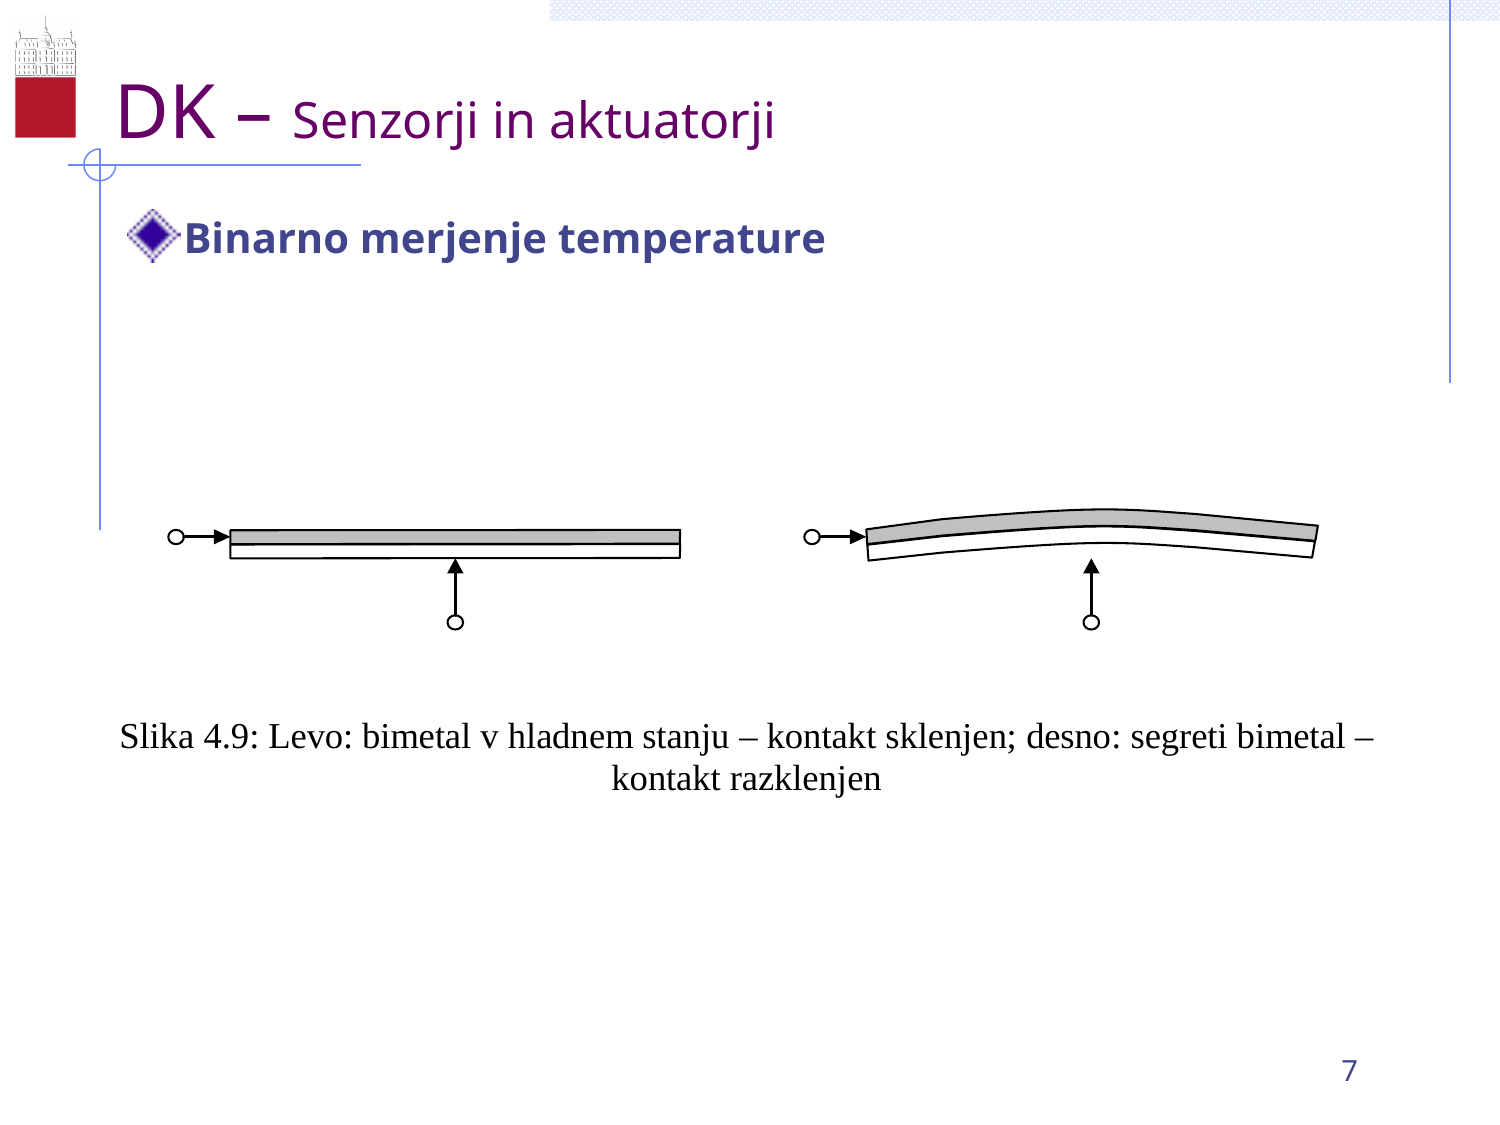

DK – Senzorji in aktuatorji
# Binarno merjenje temperature